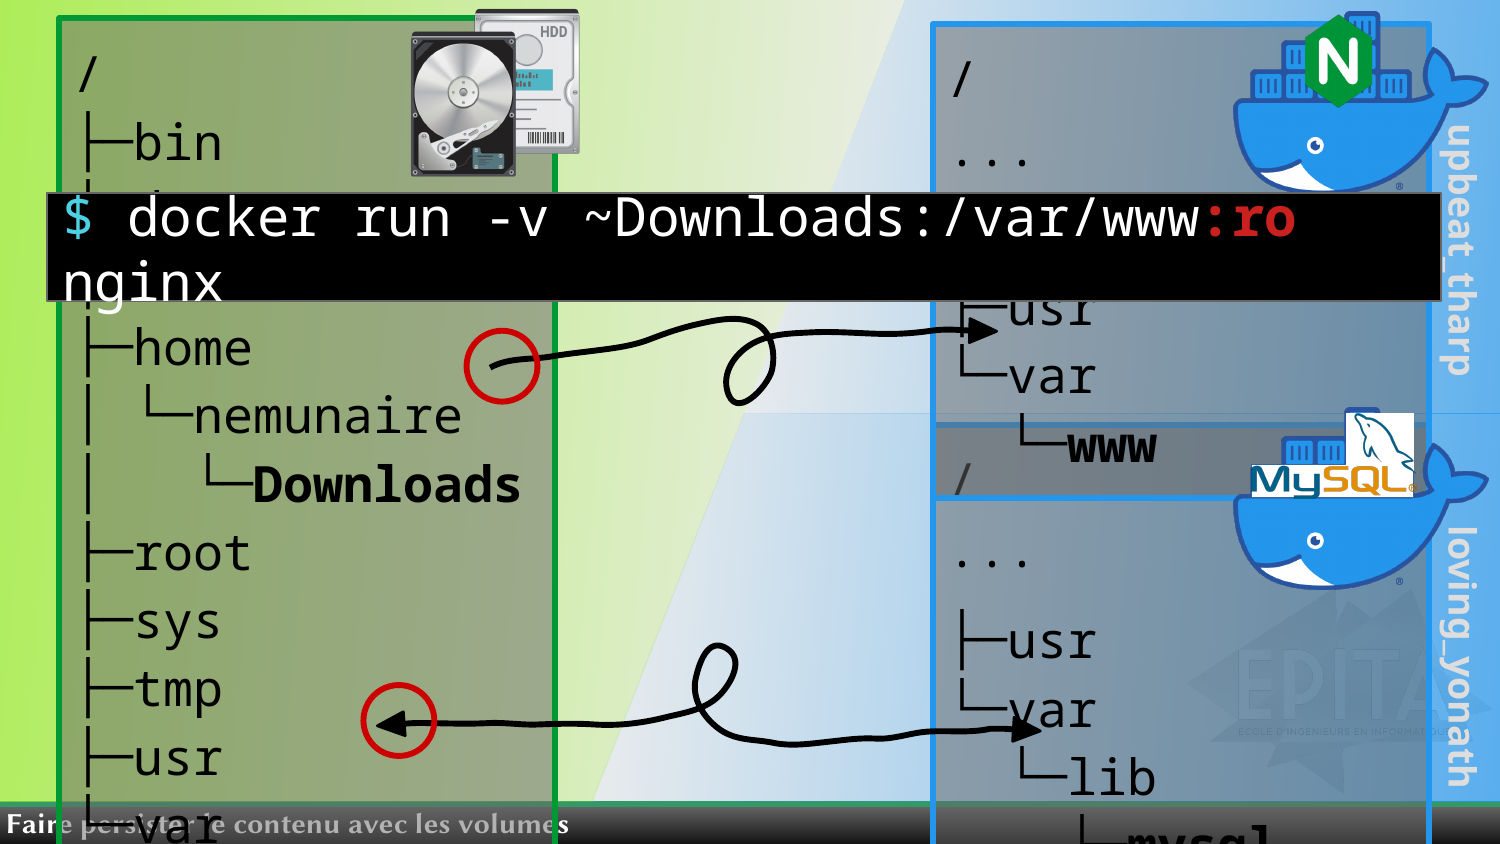

/
├─bin
├─dev
├─etc
├─home
│ └─nemunaire
│ └─Downloads
├─root
├─sys
├─tmp
├─usr
└─var
 └─lib
 └─mysql
/
...
├─tmp
├─usr
└─var
 └─www
$ docker run -v ~Downloads:/var/www:ro nginx
upbeat_tharp
/
...
├─usr
└─var
 └─lib
 └─mysql
loving_yonath
# Faire persister le contenu avec les volumes